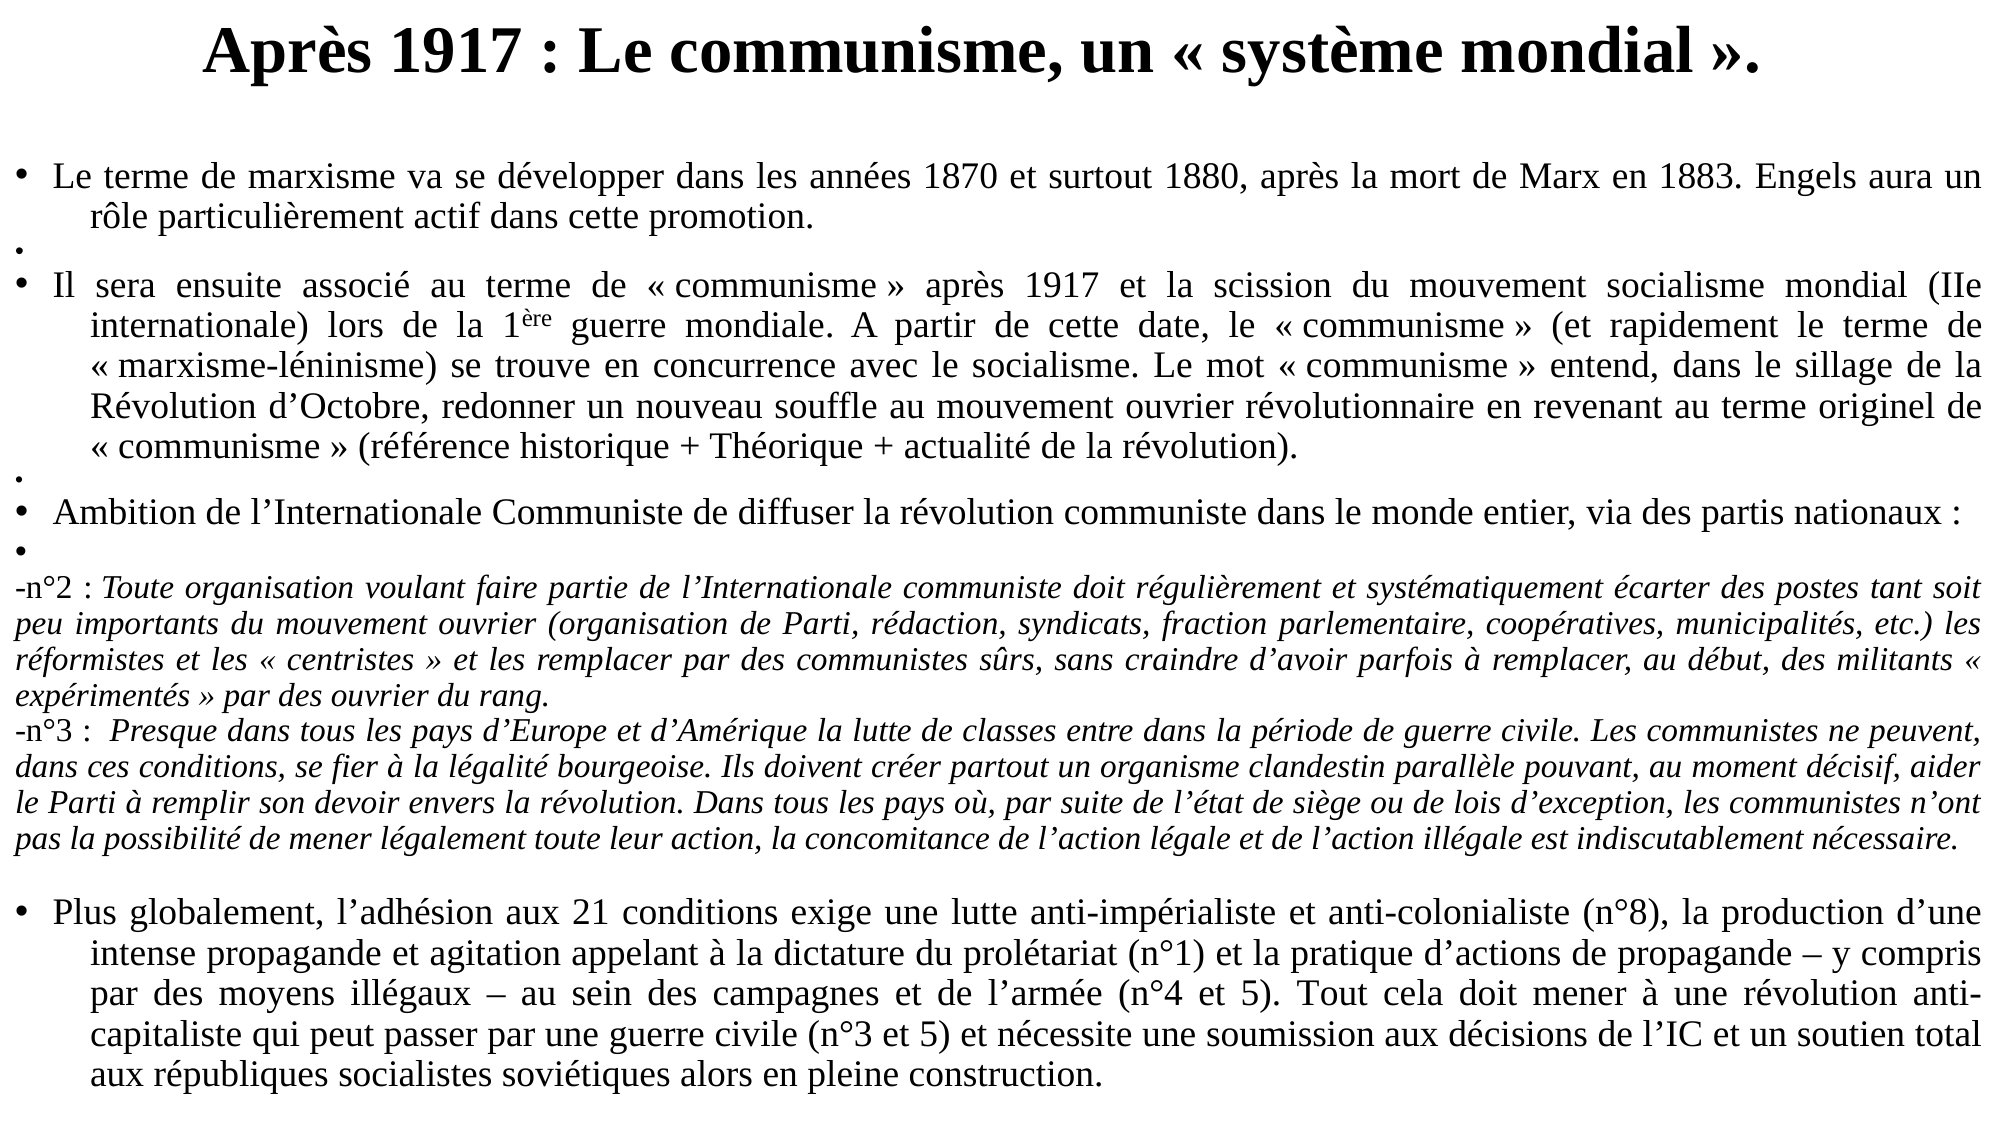

# Après 1917 : Le communisme, un « système mondial ».
Le terme de marxisme va se développer dans les années 1870 et surtout 1880, après la mort de Marx en 1883. Engels aura un rôle particulièrement actif dans cette promotion.
Il sera ensuite associé au terme de « communisme » après 1917 et la scission du mouvement socialisme mondial (IIe internationale) lors de la 1ère guerre mondiale. A partir de cette date, le « communisme » (et rapidement le terme de « marxisme-léninisme) se trouve en concurrence avec le socialisme. Le mot « communisme » entend, dans le sillage de la Révolution d’Octobre, redonner un nouveau souffle au mouvement ouvrier révolutionnaire en revenant au terme originel de « communisme » (référence historique + Théorique + actualité de la révolution).
Ambition de l’Internationale Communiste de diffuser la révolution communiste dans le monde entier, via des partis nationaux :
-n°2 : Toute organisation voulant faire partie de l’Internationale communiste doit régulièrement et systématiquement écarter des postes tant soit peu importants du mouvement ouvrier (organisation de Parti, rédaction, syndicats, fraction parlementaire, coopératives, municipalités, etc.) les réformistes et les « centristes » et les remplacer par des communistes sûrs, sans craindre d’avoir parfois à remplacer, au début, des militants « expérimentés » par des ouvrier du rang.
-n°3 :  Presque dans tous les pays d’Europe et d’Amérique la lutte de classes entre dans la période de guerre civile. Les communistes ne peuvent, dans ces conditions, se fier à la légalité bourgeoise. Ils doivent créer partout un organisme clandestin parallèle pouvant, au moment décisif, aider le Parti à remplir son devoir envers la révolution. Dans tous les pays où, par suite de l’état de siège ou de lois d’exception, les communistes n’ont pas la possibilité de mener légalement toute leur action, la concomitance de l’action légale et de l’action illégale est indiscutablement nécessaire.
Plus globalement, l’adhésion aux 21 conditions exige une lutte anti-impérialiste et anti-colonialiste (n°8), la production d’une intense propagande et agitation appelant à la dictature du prolétariat (n°1) et la pratique d’actions de propagande – y compris par des moyens illégaux – au sein des campagnes et de l’armée (n°4 et 5). Tout cela doit mener à une révolution anti-capitaliste qui peut passer par une guerre civile (n°3 et 5) et nécessite une soumission aux décisions de l’IC et un soutien total aux républiques socialistes soviétiques alors en pleine construction.